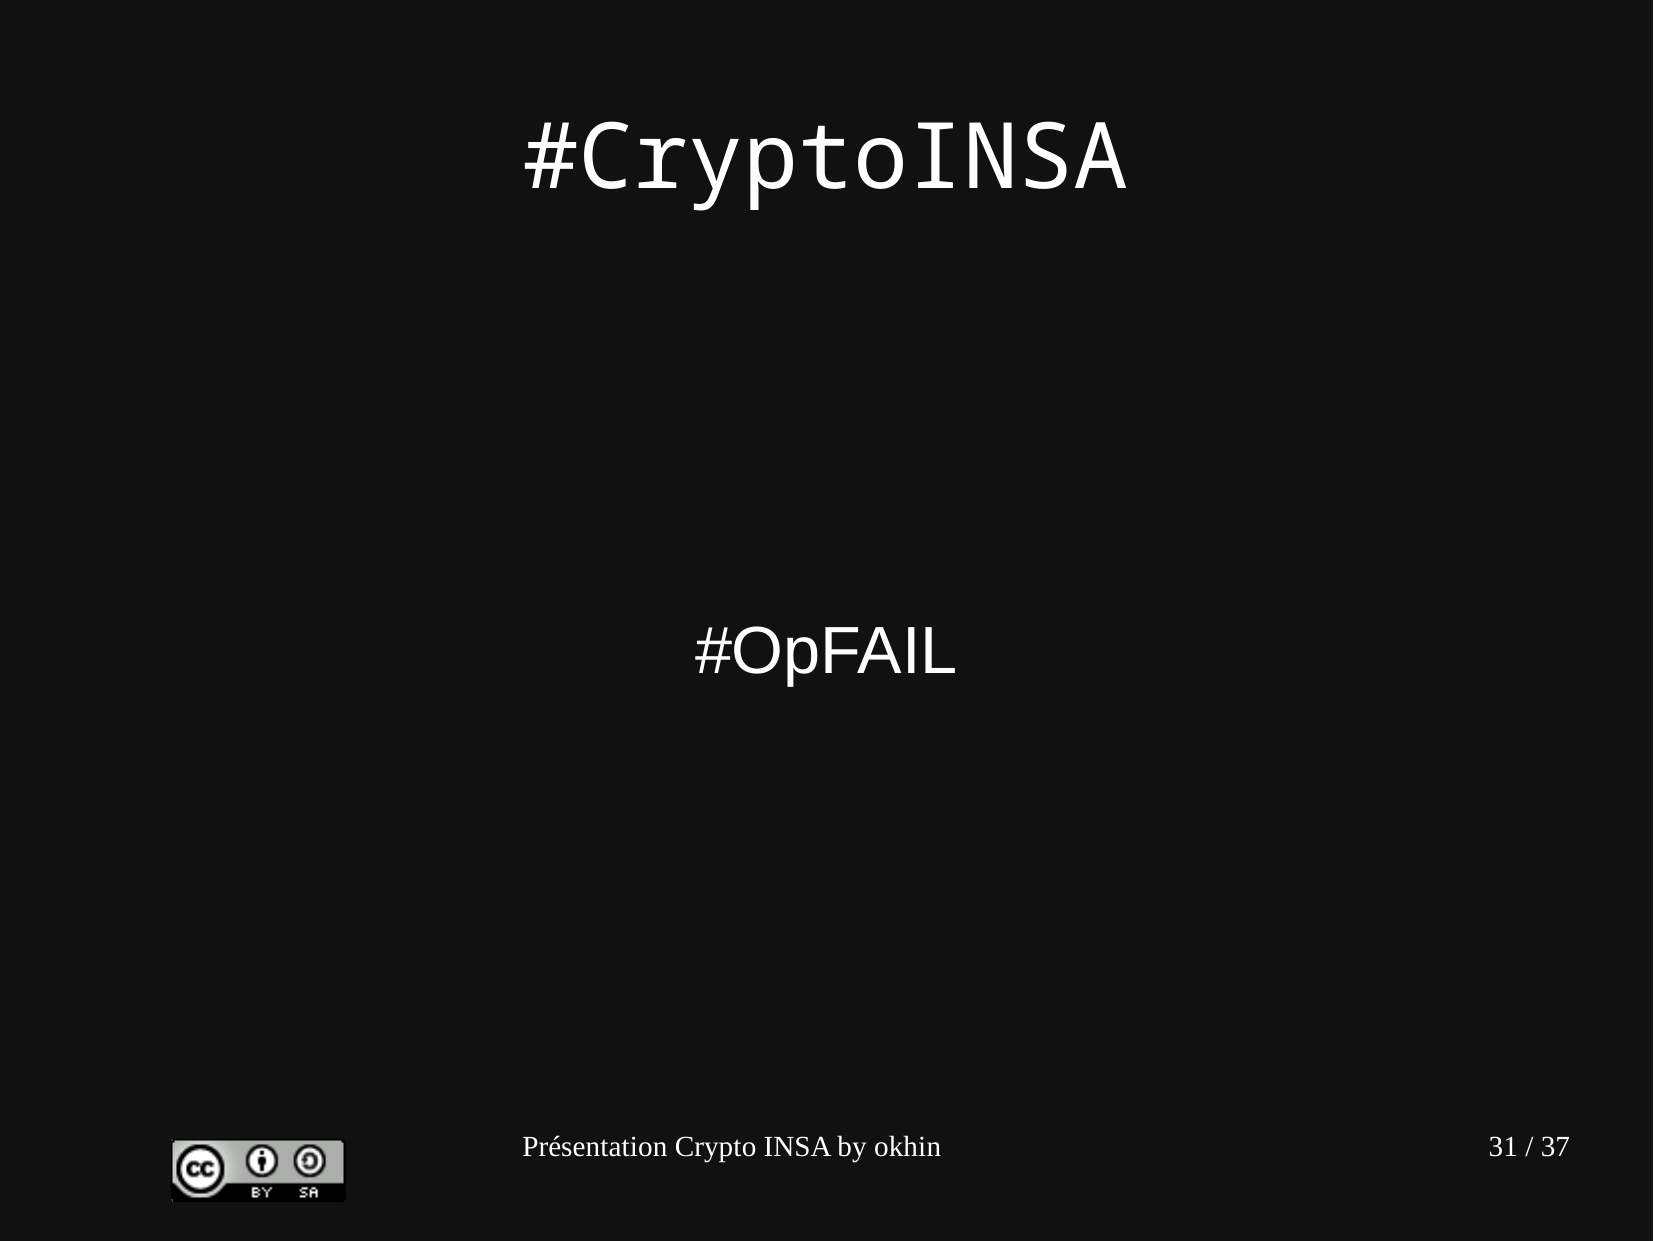

# #CryptoINSA
#OpFAIL
Présentation Crypto INSA by okhin
31